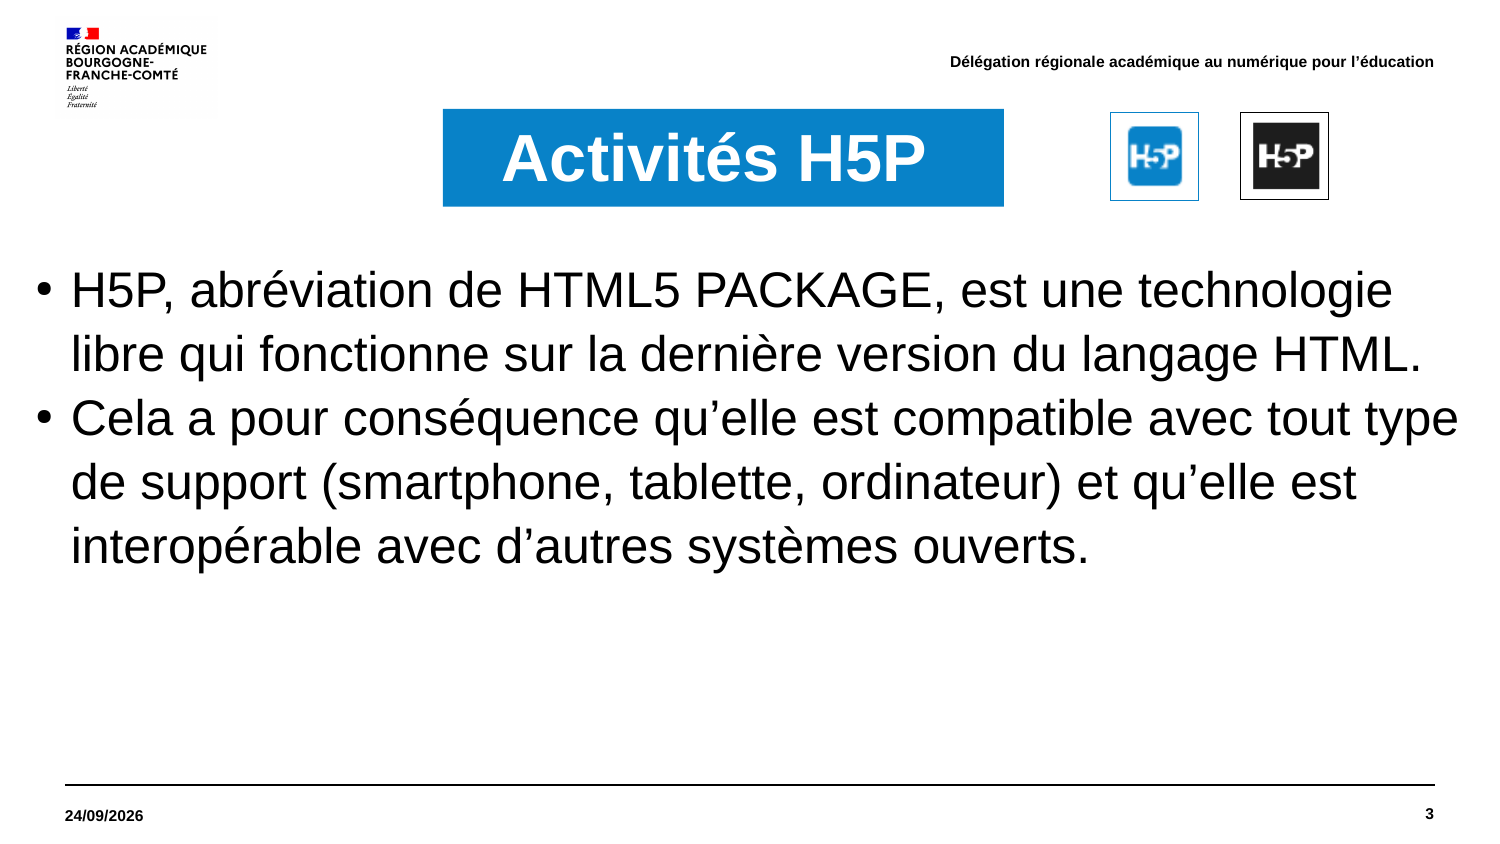

Délégation régionale académique au numérique pour l’éducation
Activités H5P
H5P, abréviation de HTML5 PACKAGE, est une technologie libre qui fonctionne sur la dernière version du langage HTML.
Cela a pour conséquence qu’elle est compatible avec tout type de support (smartphone, tablette, ordinateur) et qu’elle est interopérable avec d’autres systèmes ouverts.